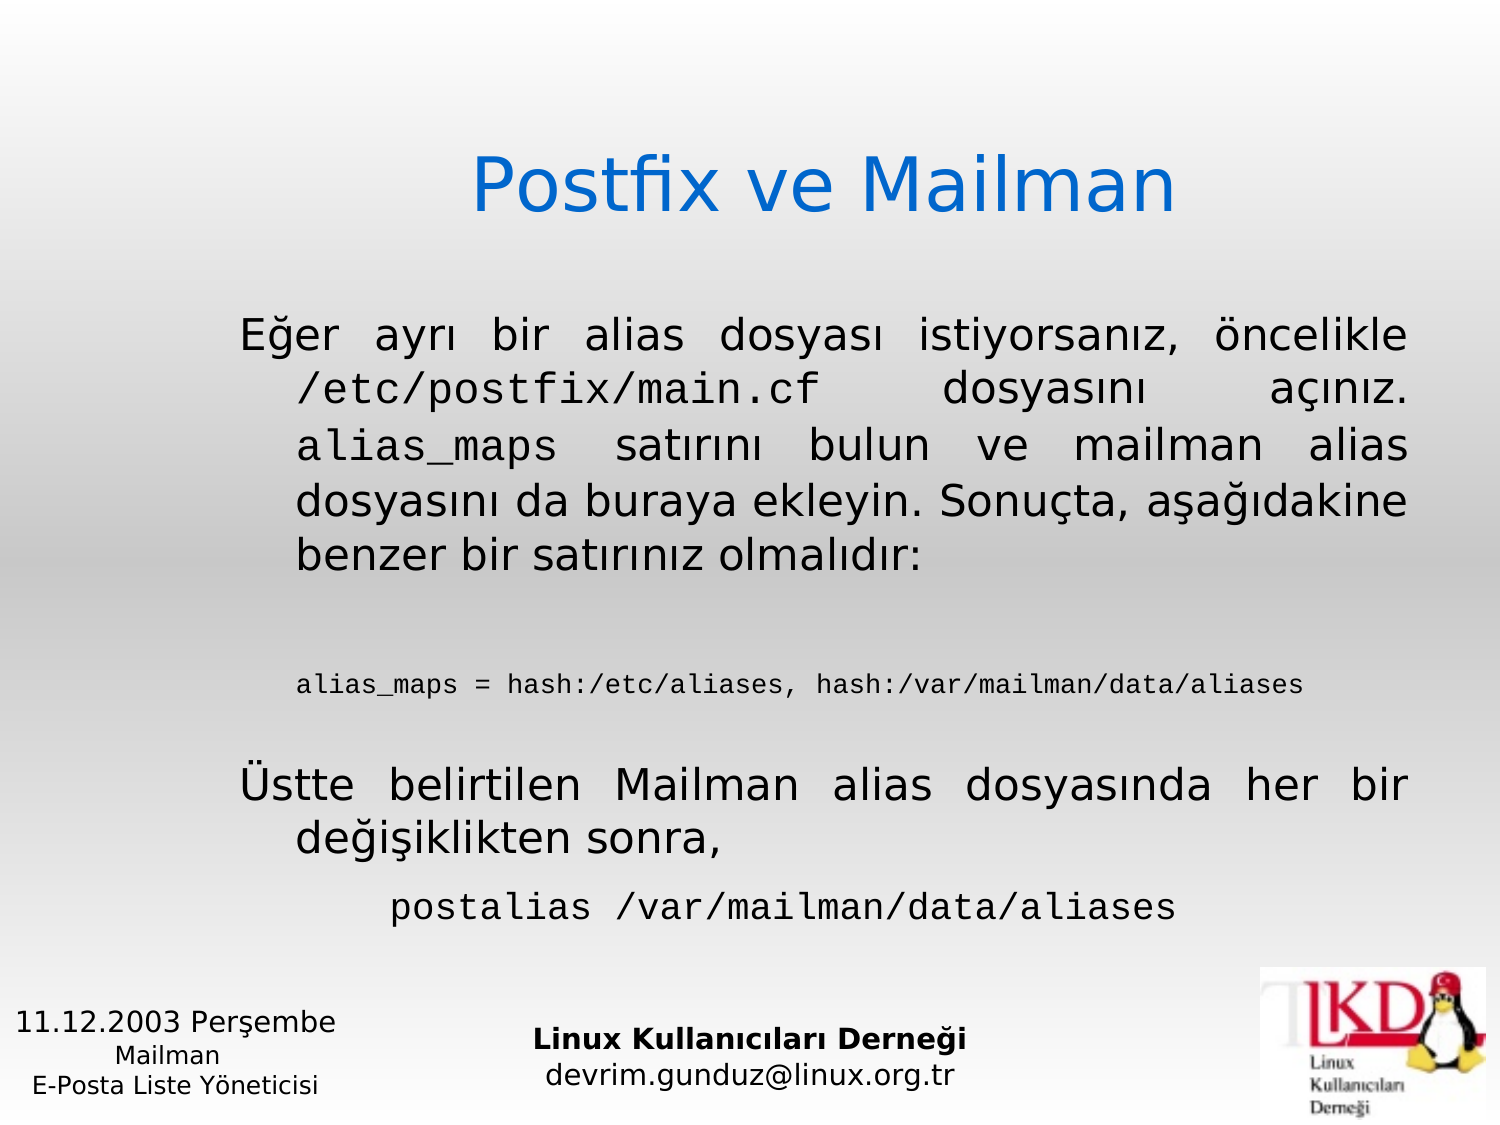

# Postfix ve Mailman
Eğer ayrı bir alias dosyası istiyorsanız, öncelikle /etc/postfix/main.cf dosyasını açınız. alias_maps satırını bulun ve mailman alias dosyasını da buraya ekleyin. Sonuçta, aşağıdakine benzer bir satırınız olmalıdır:
	alias_maps = hash:/etc/aliases, hash:/var/mailman/data/aliases
Üstte belirtilen Mailman alias dosyasında her bir değişiklikten sonra,
postalias /var/mailman/data/aliases